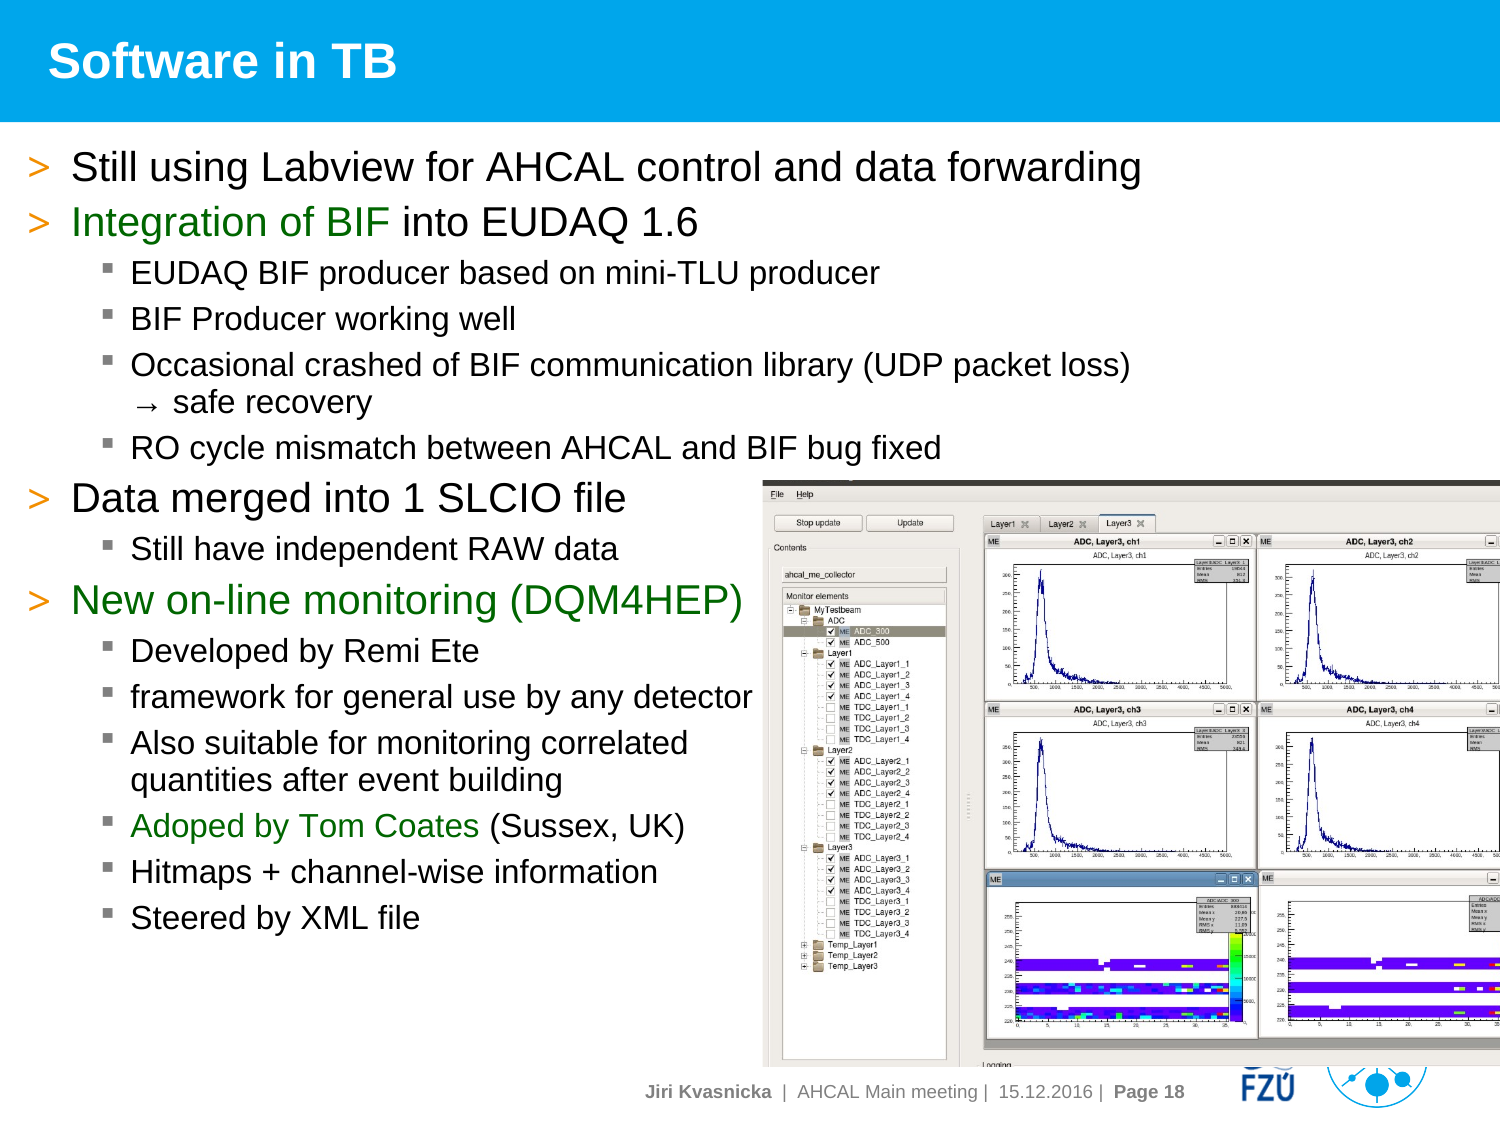

# Software in TB
Still using Labview for AHCAL control and data forwarding
Integration of BIF into EUDAQ 1.6
EUDAQ BIF producer based on mini-TLU producer
BIF Producer working well
Occasional crashed of BIF communication library (UDP packet loss)
→ safe recovery
RO cycle mismatch between AHCAL and BIF bug fixed
Data merged into 1 SLCIO file
Still have independent RAW data
New on-line monitoring (DQM4HEP)
Developed by Remi Ete
framework for general use by any detector
Also suitable for monitoring correlated
quantities after event building
Adoped by Tom Coates (Sussex, UK)
Hitmaps + channel-wise information
Steered by XML file